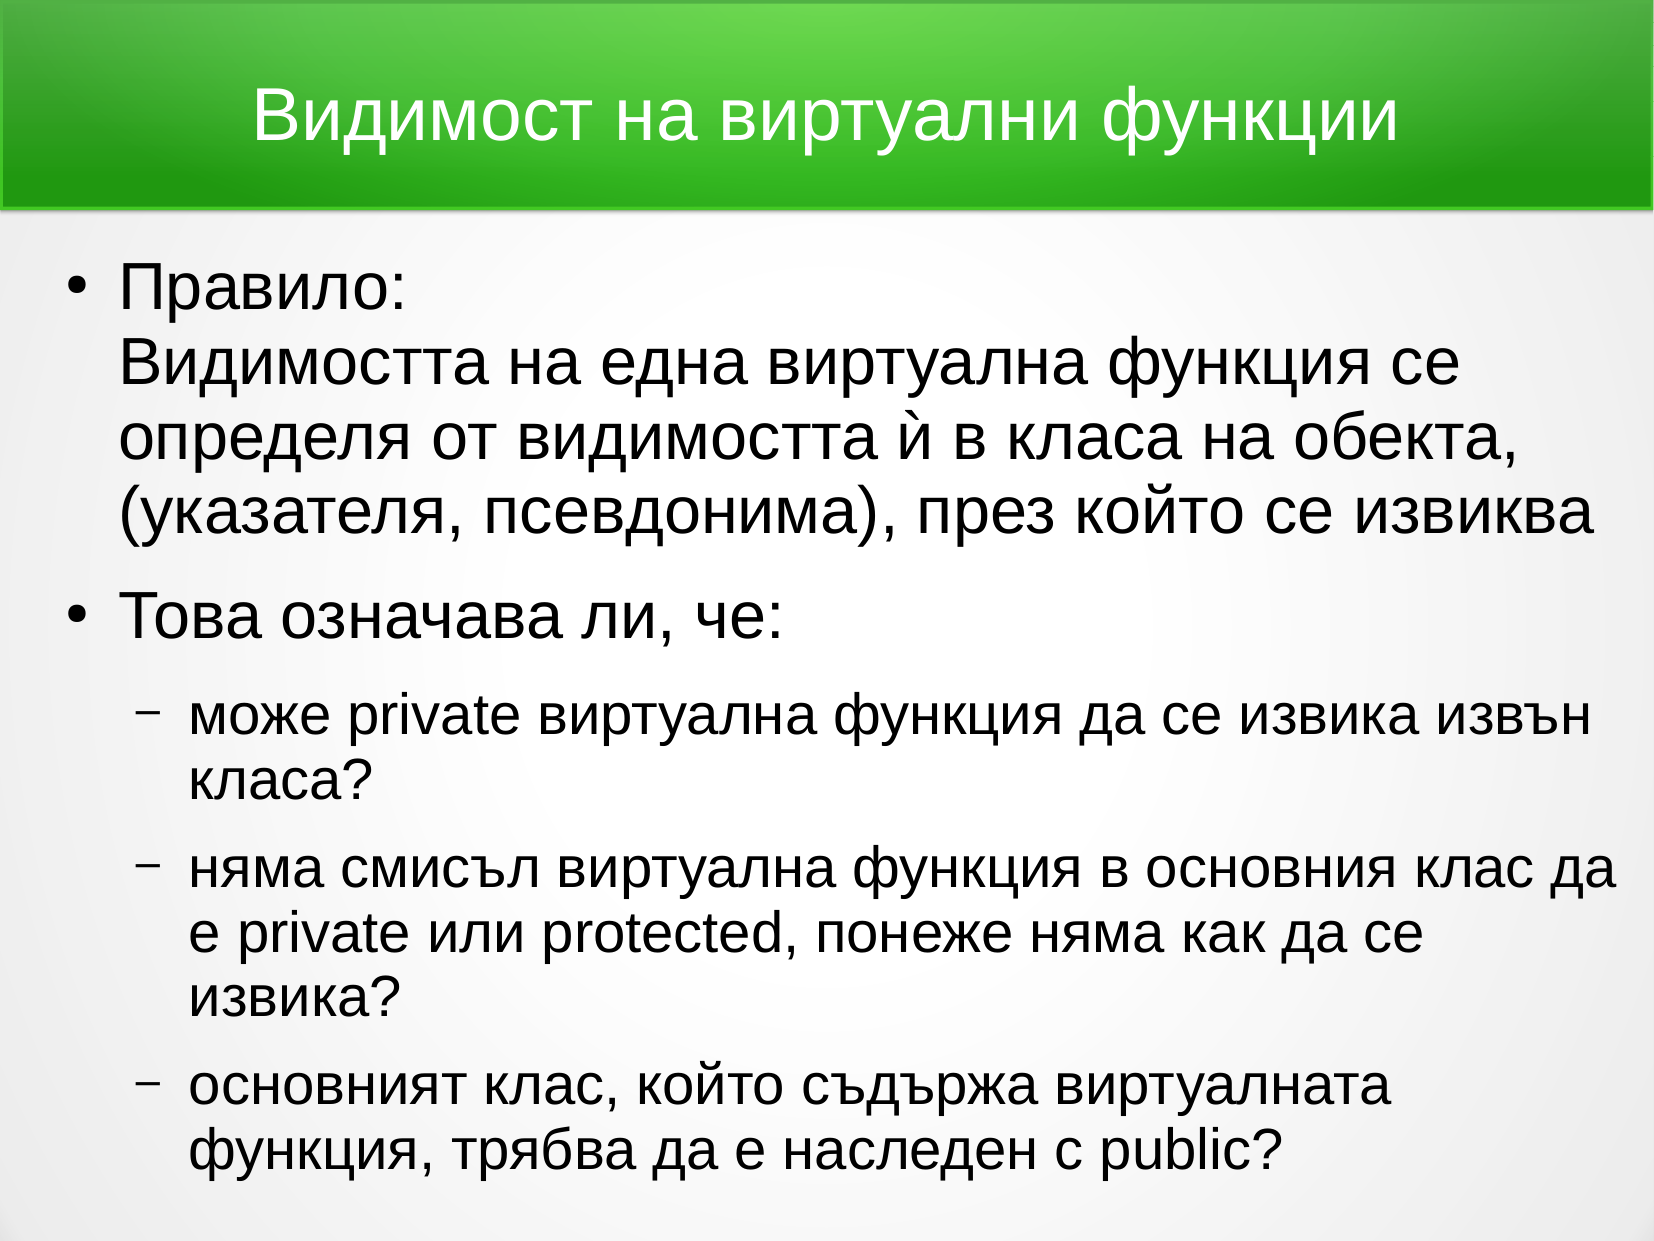

# Видимост на виртуални функции
Правило:
Видимостта на една виртуална функция се определя от видимостта ѝ в класа на обекта, (указателя, псевдонима), през който се извиква
Това означава ли, че:
може private виртуална функция да се извика извън класа?
няма смисъл виртуална функция в основния клас да е private или protected, понеже няма как да се извика?
основният клас, който съдържа виртуалната функция, трябва да е наследен с public?